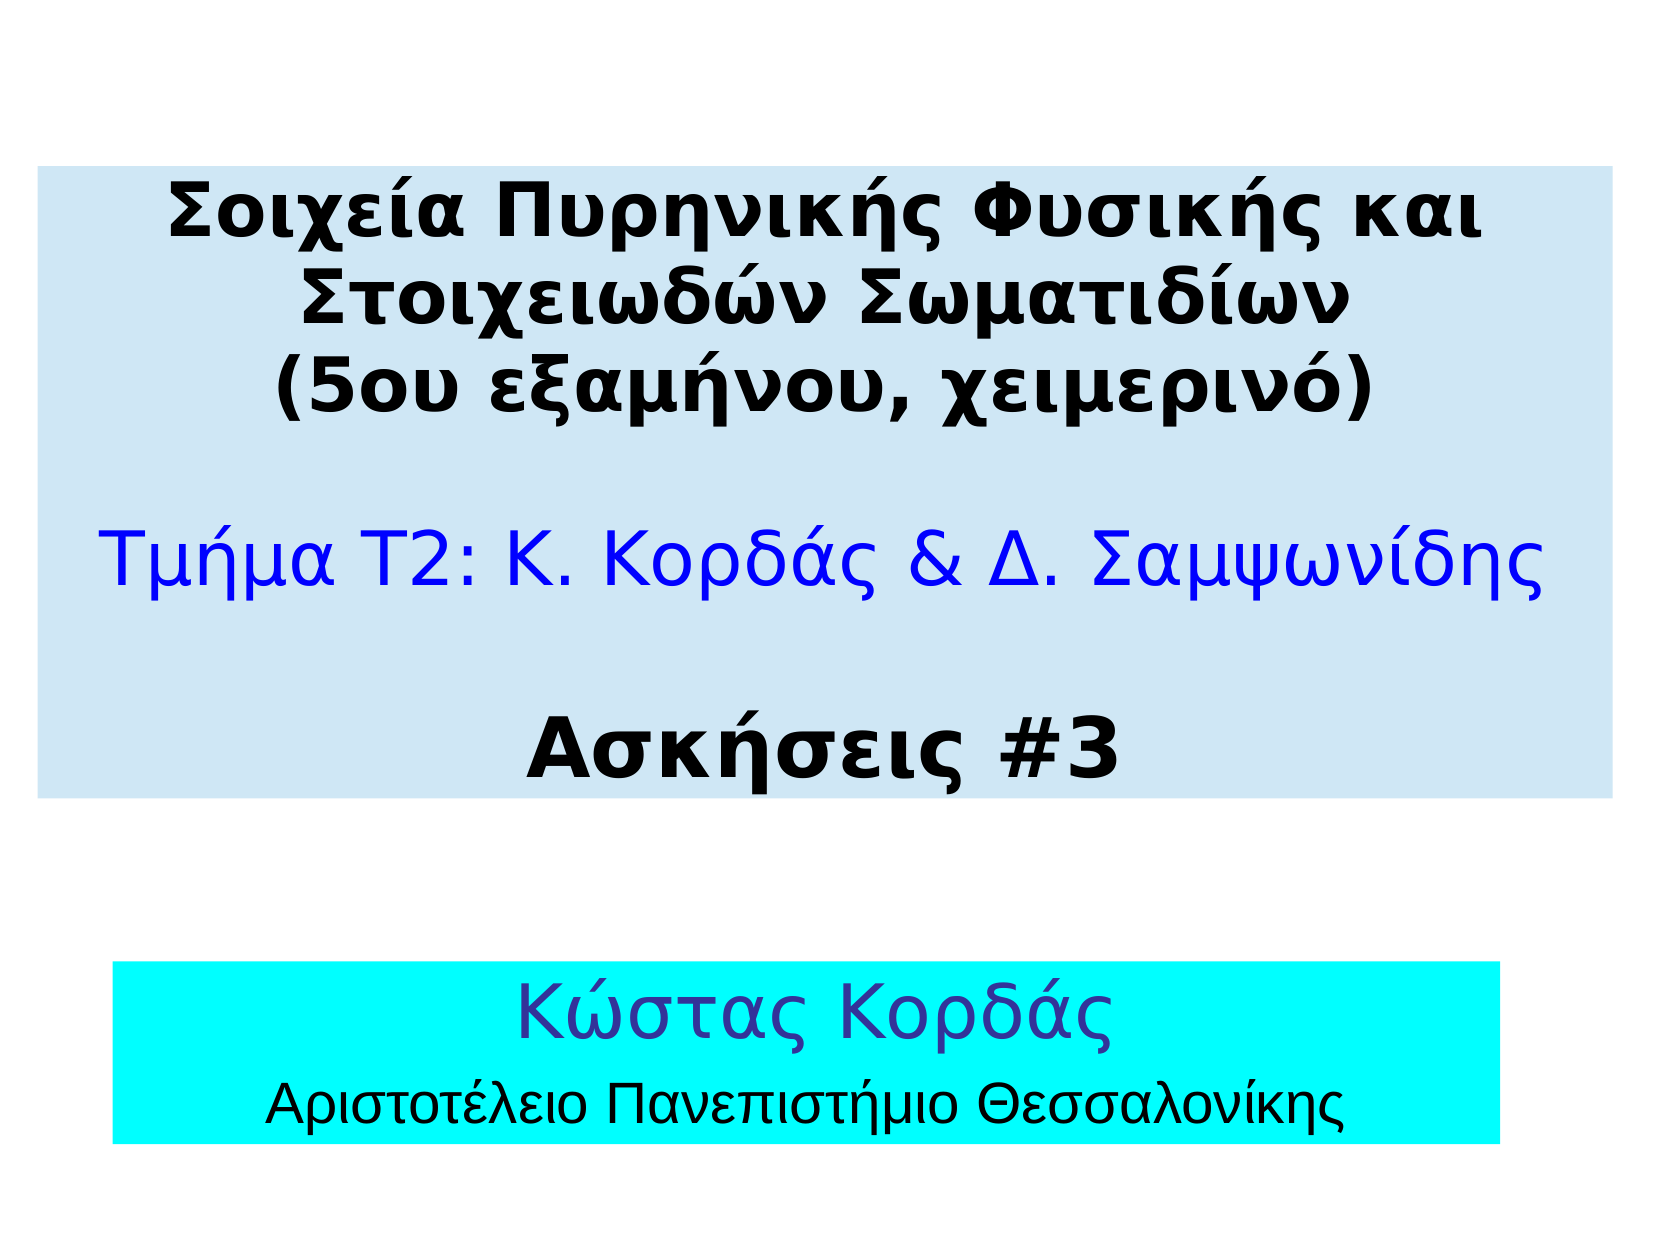

# Σοιχεία Πυρηνικής Φυσικής και Στοιχειωδών Σωματιδίων (5ου εξαμήνου, χειμερινό) Τμήμα Τ2: Κ. Κορδάς & Δ. Σαμψωνίδης Ασκήσεις #3
 Κώστας Κορδάς
Αριστοτέλειο Πανεπιστήμιο Θεσσαλονίκης